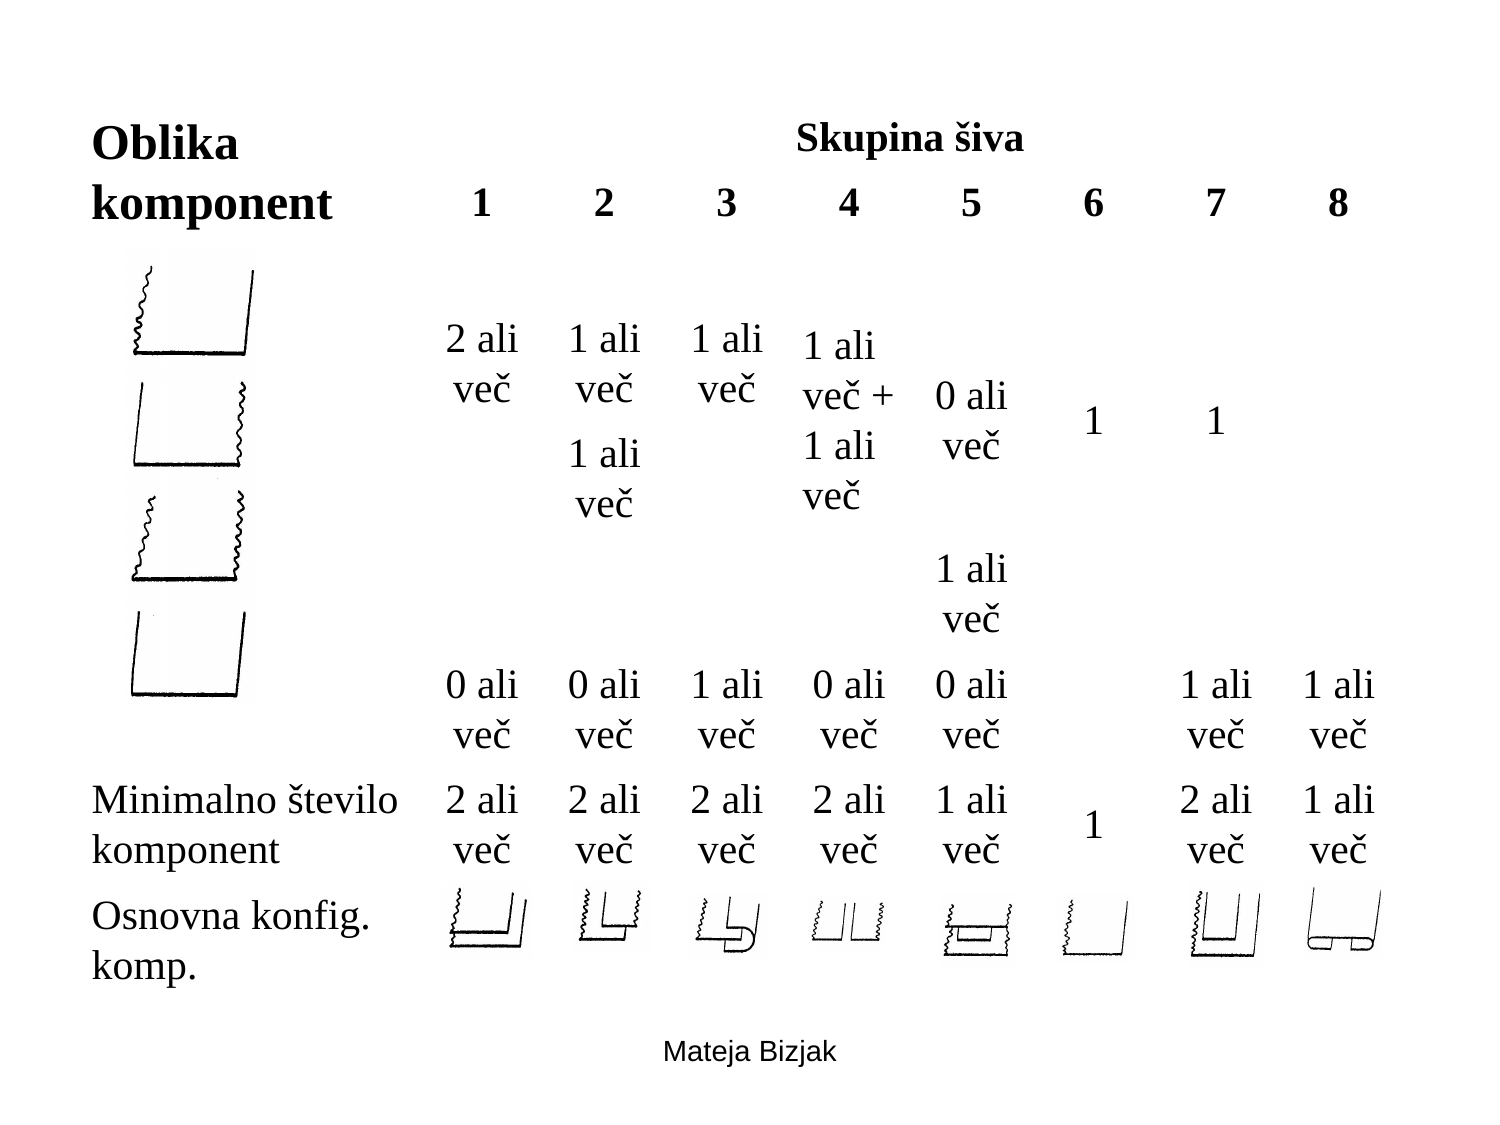

| Oblika komponent | Skupina šiva | | | | | | | |
| --- | --- | --- | --- | --- | --- | --- | --- | --- |
| | 1 | 2 | 3 | 4 | 5 | 6 | 7 | 8 |
| | 2 ali več | 1 ali več | 1 ali več | 1 ali več + 1 ali več | 0 ali več | 1 | 1 | |
| | | 1 ali več | | | | | | |
| | | | | | 1 ali več | | | |
| | 0 ali več | 0 ali več | 1 ali več | 0 ali več | 0 ali več | | 1 ali več | 1 ali več |
| Minimalno število komponent | 2 ali več | 2 ali več | 2 ali več | 2 ali več | 1 ali več | 1 | 2 ali več | 1 ali več |
| Osnovna konfig. komp. | | | | | | | | |
Mateja Bizjak